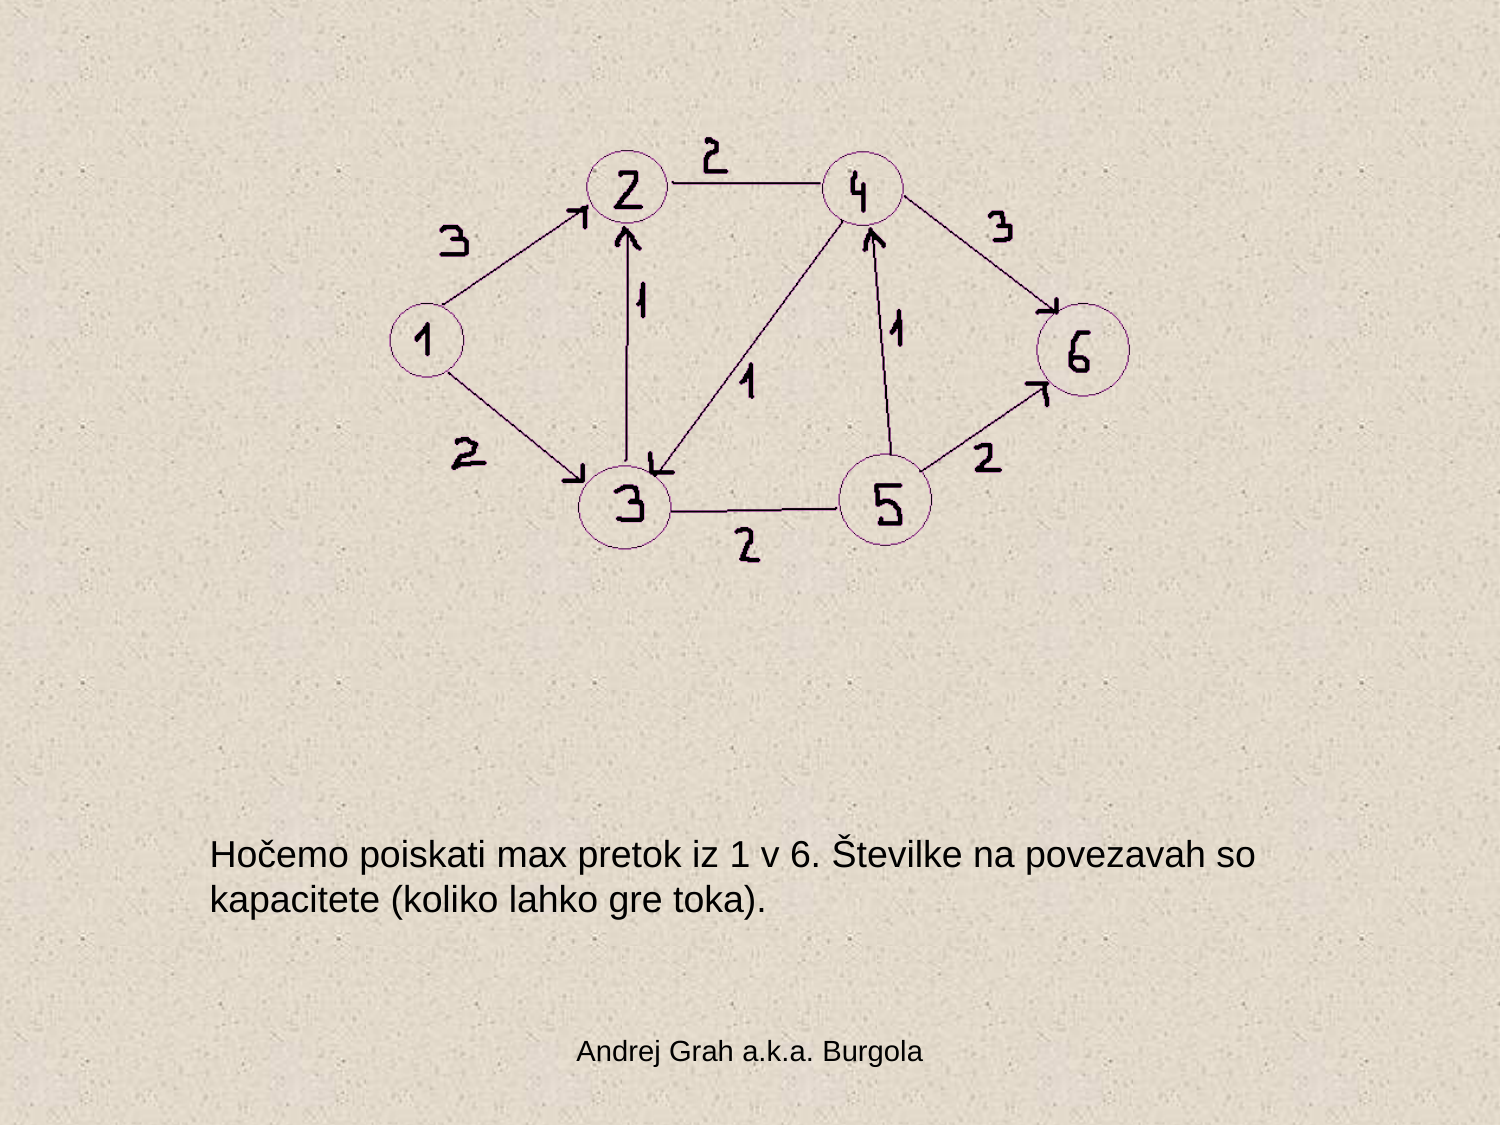

Hočemo poiskati max pretok iz 1 v 6. Številke na povezavah so kapacitete (koliko lahko gre toka).
Andrej Grah a.k.a. Burgola